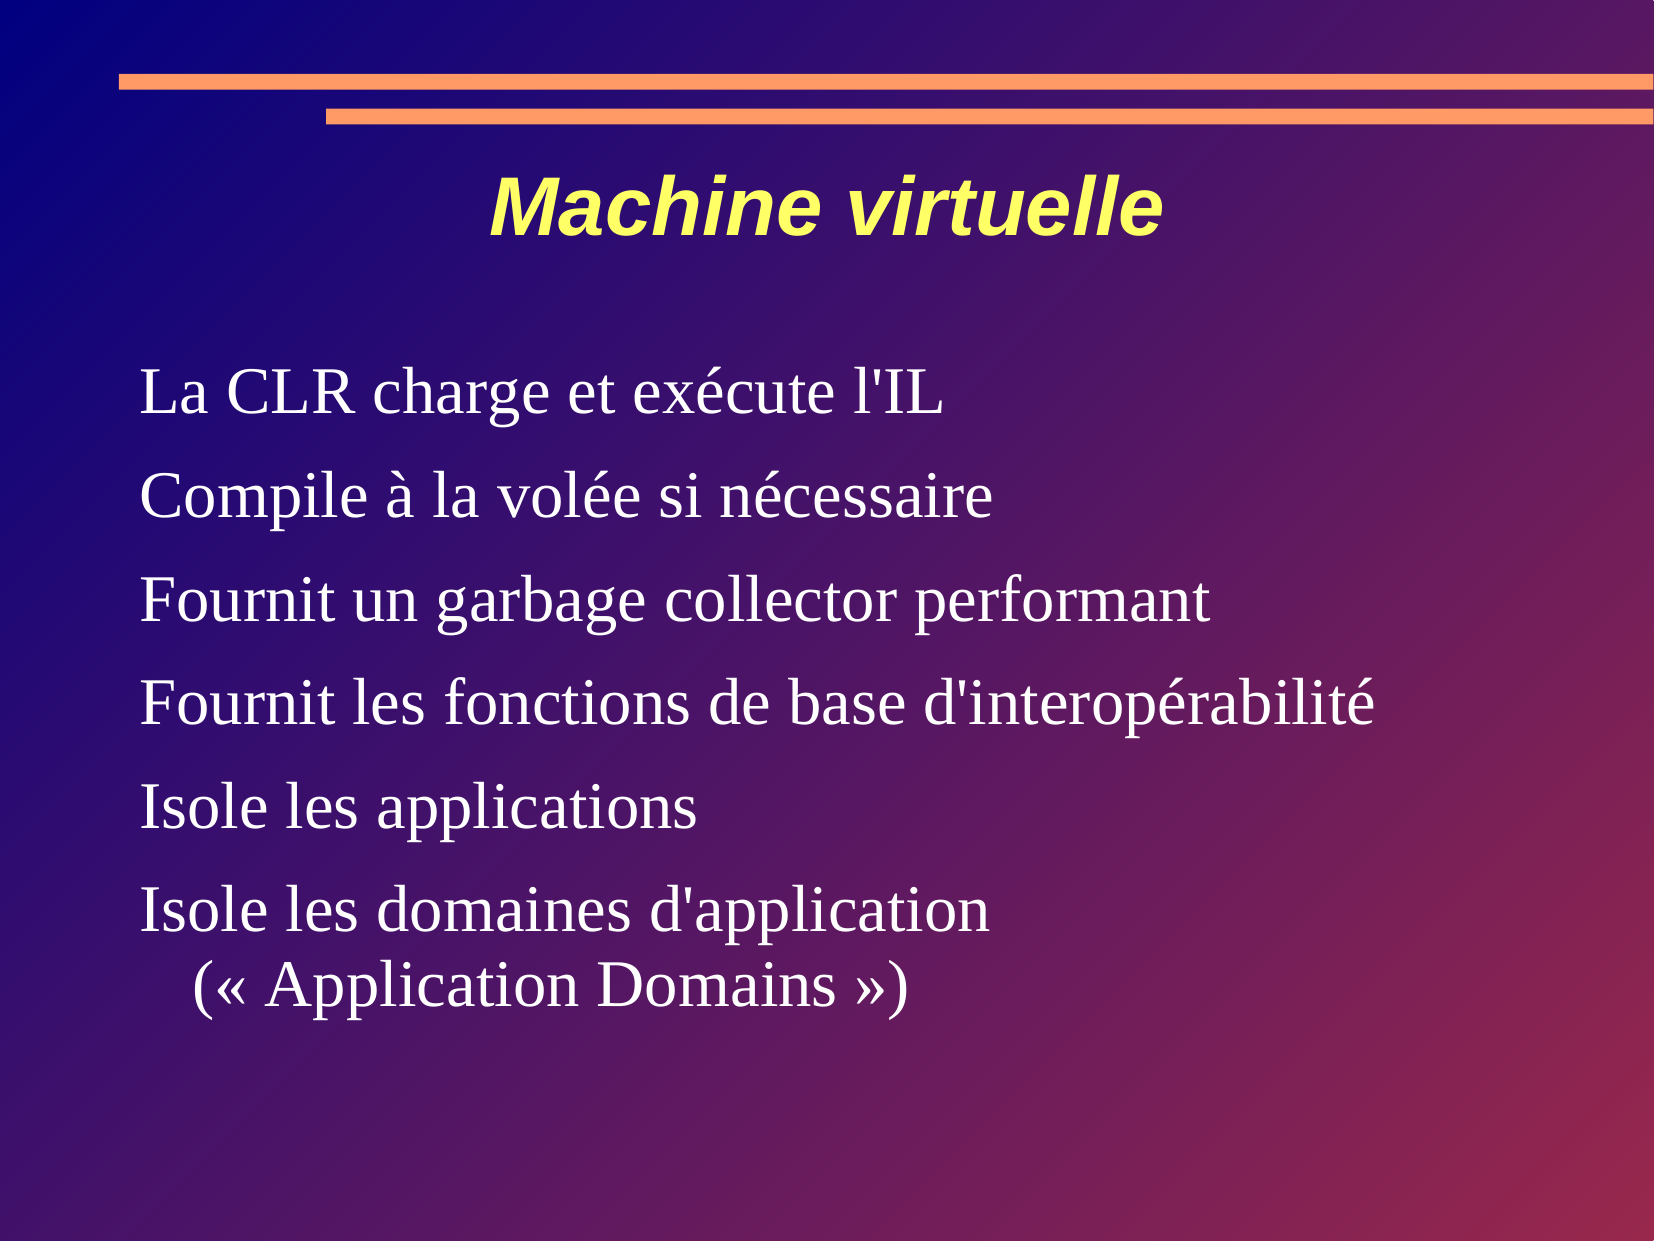

# Machine virtuelle
La CLR charge et exécute l'IL
Compile à la volée si nécessaire
Fournit un garbage collector performant
Fournit les fonctions de base d'interopérabilité
Isole les applications
Isole les domaines d'application
(« Application Domains »)